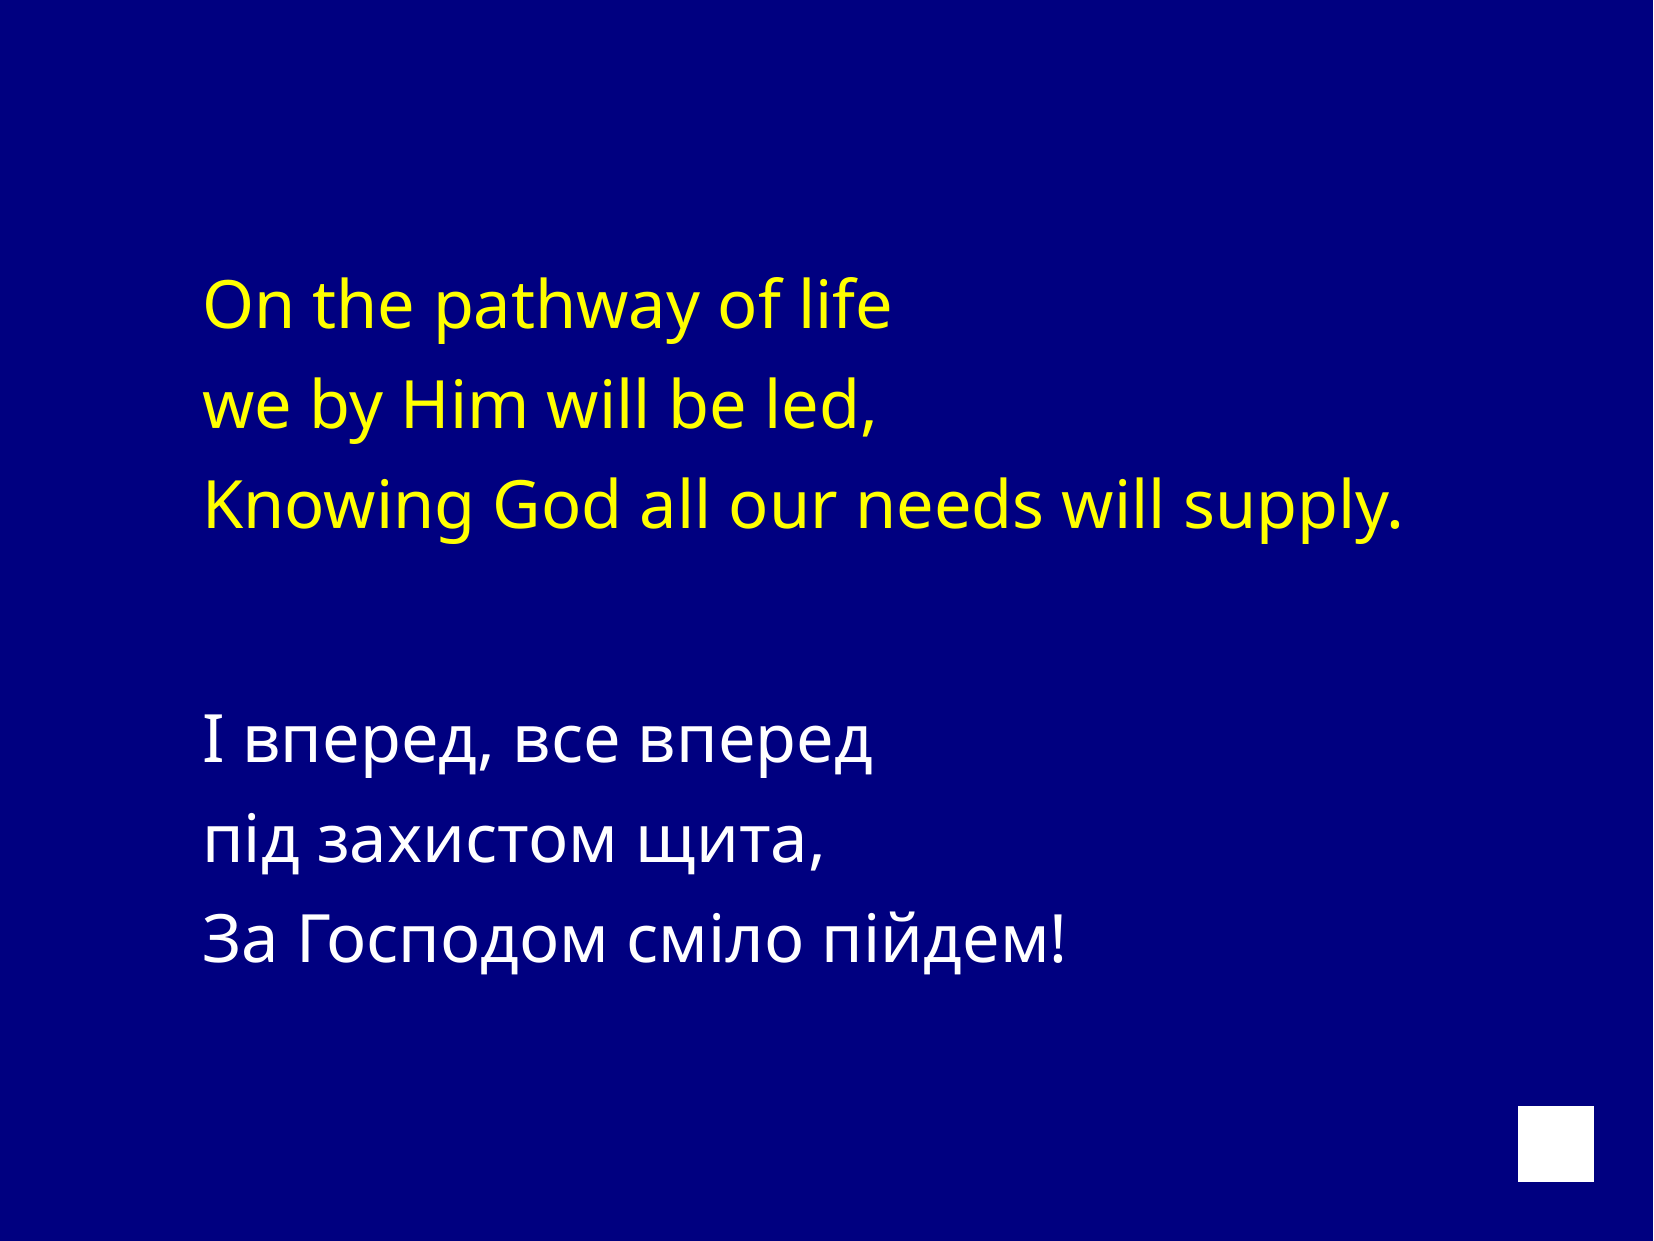

On the pathway of life
	we by Him will be led,
	Knowing God all our needs will supply.
	І вперед, все вперед
	під захистом щита,
	За Господом сміло пійдем!